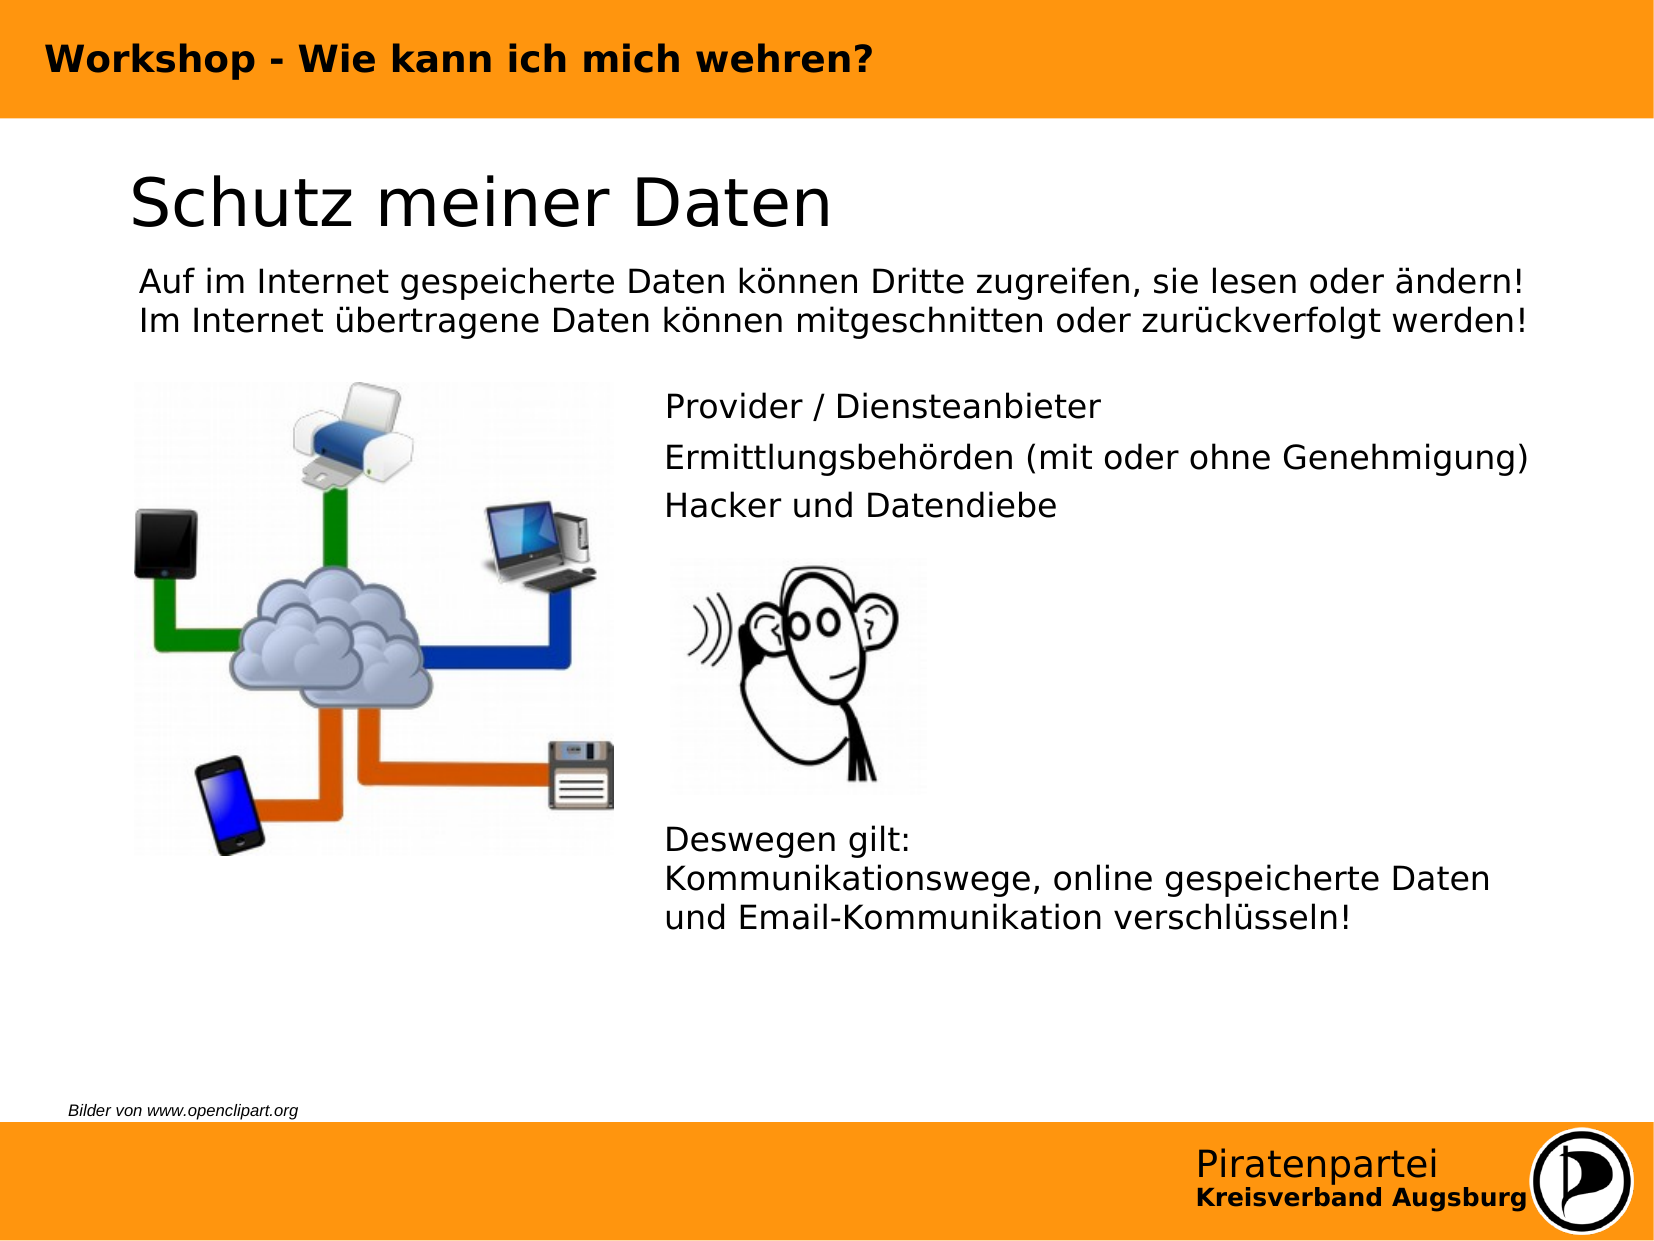

Workshop - Wie kann ich mich wehren?
Schutz meiner Daten
Auf im Internet gespeicherte Daten können Dritte zugreifen, sie lesen oder ändern!
Im Internet übertragene Daten können mitgeschnitten oder zurückverfolgt werden!
Provider / Diensteanbieter
Ermittlungsbehörden (mit oder ohne Genehmigung)
Hacker und Datendiebe
Deswegen gilt:
Kommunikationswege, online gespeicherte Daten
und Email-Kommunikation verschlüsseln!
Bilder von www.openclipart.org